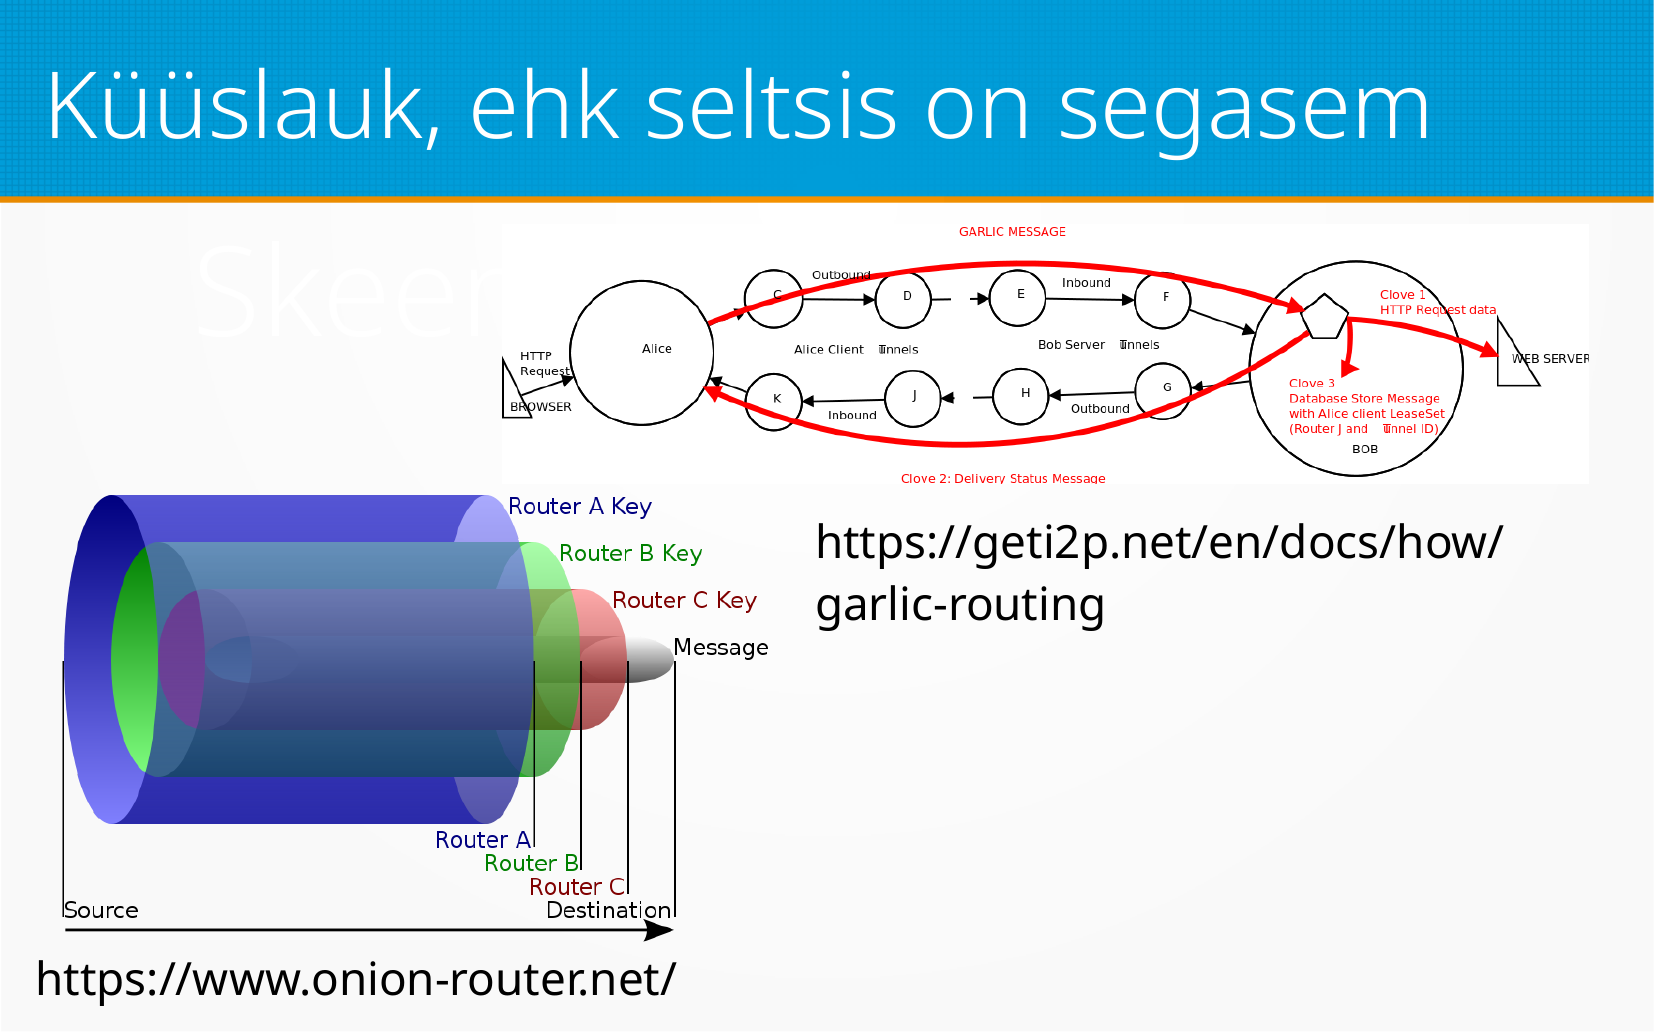

# Küüslauk, ehk seltsis on segasem
Skeem
https://geti2p.net/en/docs/how/garlic-routing
https://www.onion-router.net/